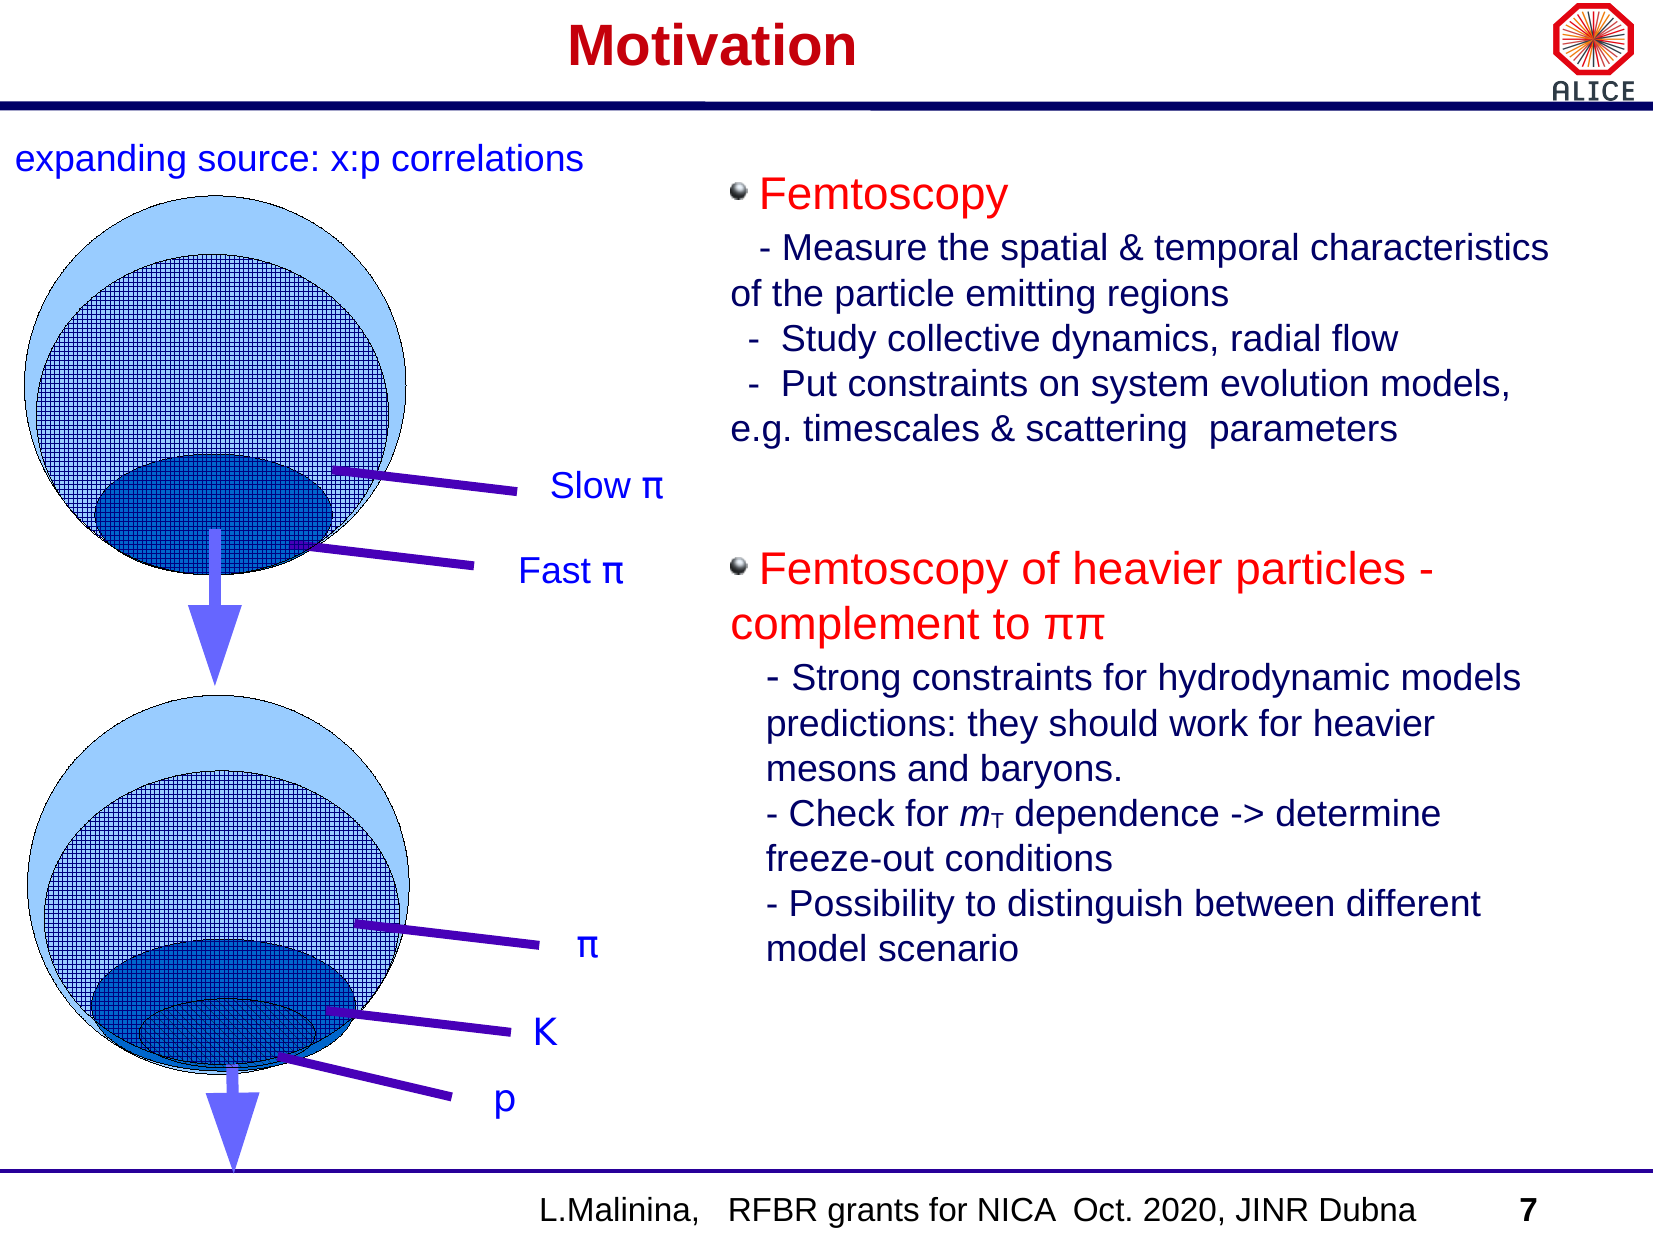

Motivation
expanding source: x:p correlations
 Femtoscopy
 - Measure the spatial & temporal characteristics of the particle emitting regions
- Study collective dynamics, radial flow
- Put constraints on system evolution models, e.g. timescales & scattering parameters
 Femtoscopy of heavier particles - complement to ππ
- Strong constraints for hydrodynamic models predictions: they should work for heavier mesons and baryons.
- Check for mT dependence -> determine freeze-out conditions
- Possibility to distinguish between different model scenario
Slow π
Fast π
π
K
p
 L.Malinina, RFBR grants for NICA Oct. 2020, JINR Dubna